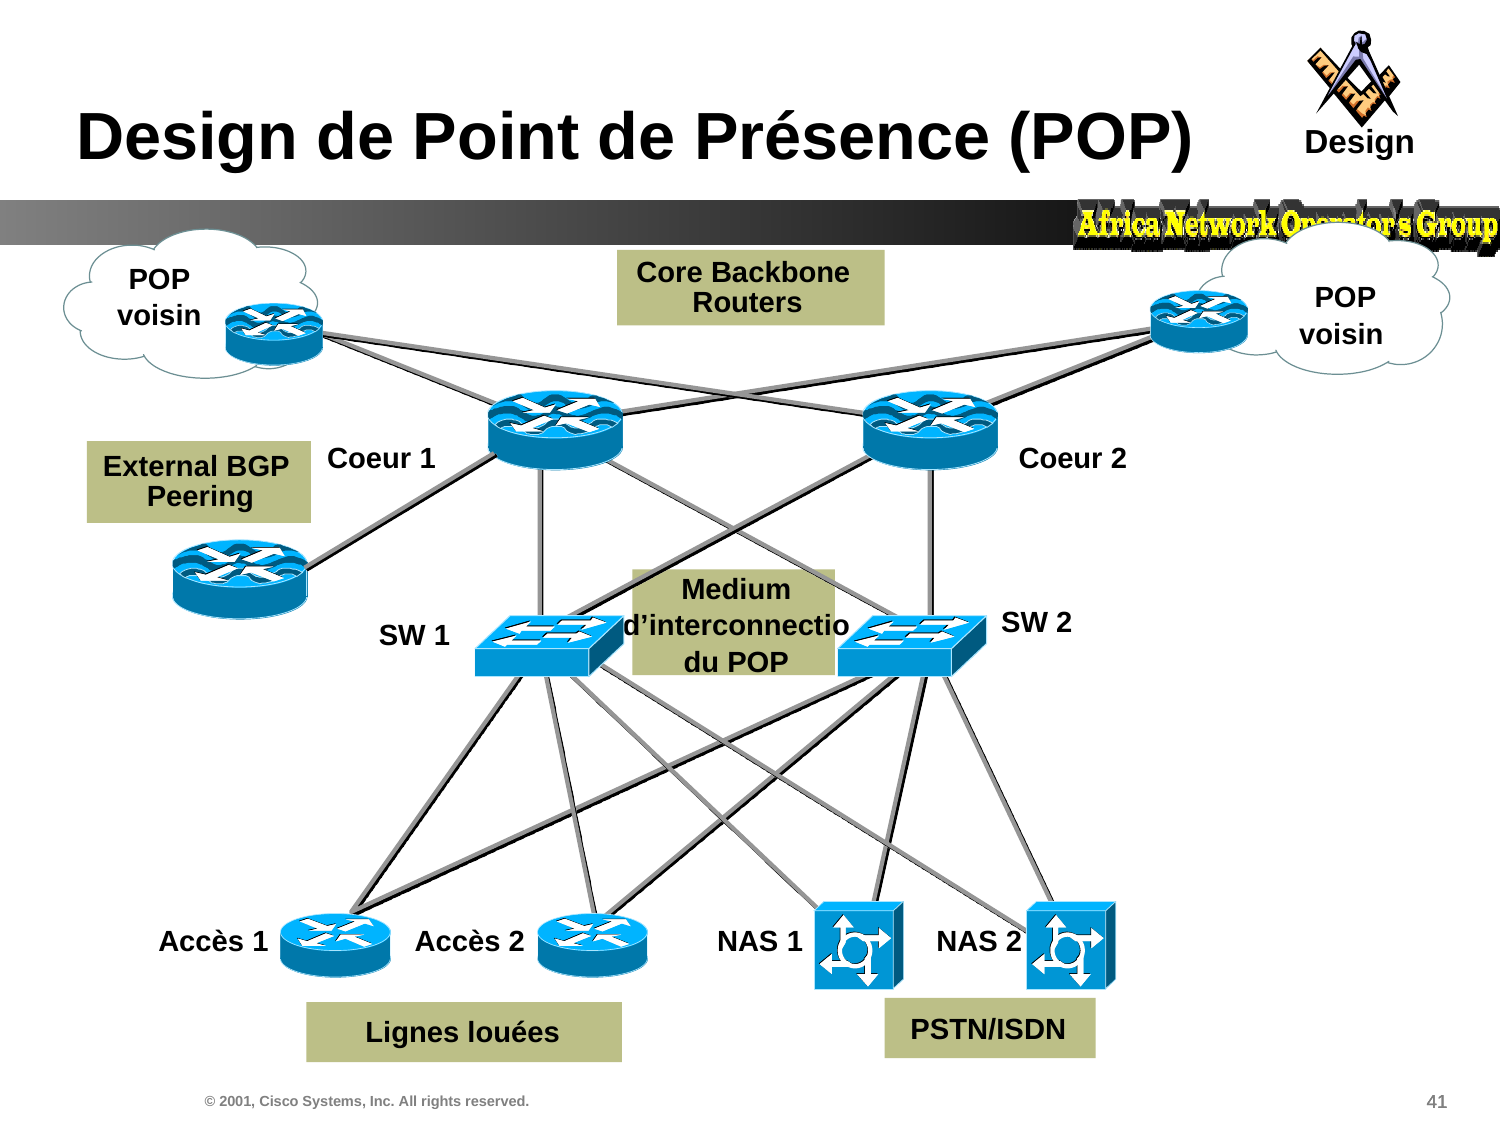

Design
# Design de Point de Présence (POP)‏
 POP
voisin
Core Backbone
 Routers
POP
voisin
Coeur 1
Coeur 2
External BGP
Peering
Medium
d’interconnectio
du POP
SW 2
SW 1
Accès 1
Accès 2
NAS 1
NAS 2
PSTN/ISDN
Lignes louées